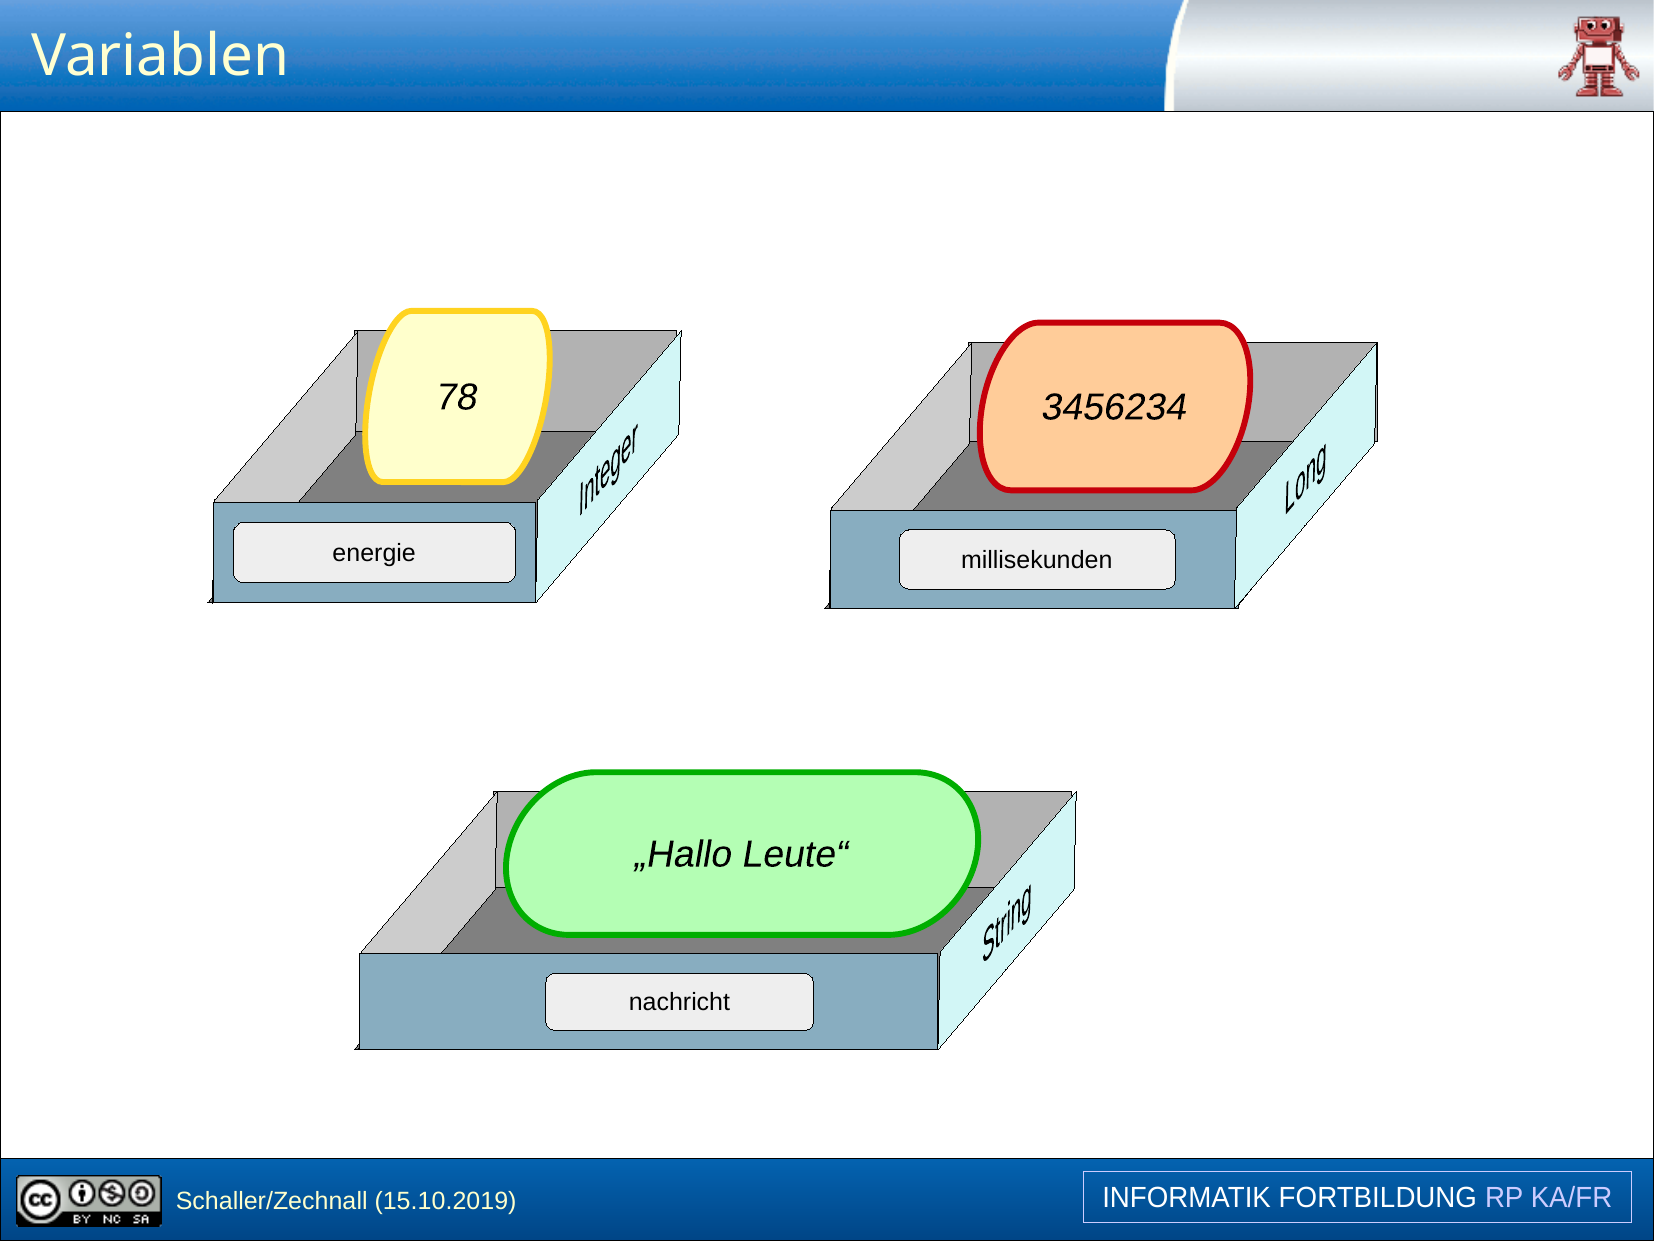

# Variablen
78
3456234
Long
millisekunden
Integer
energie
„Hallo Leute“
String
nachricht
8
23.04.2009